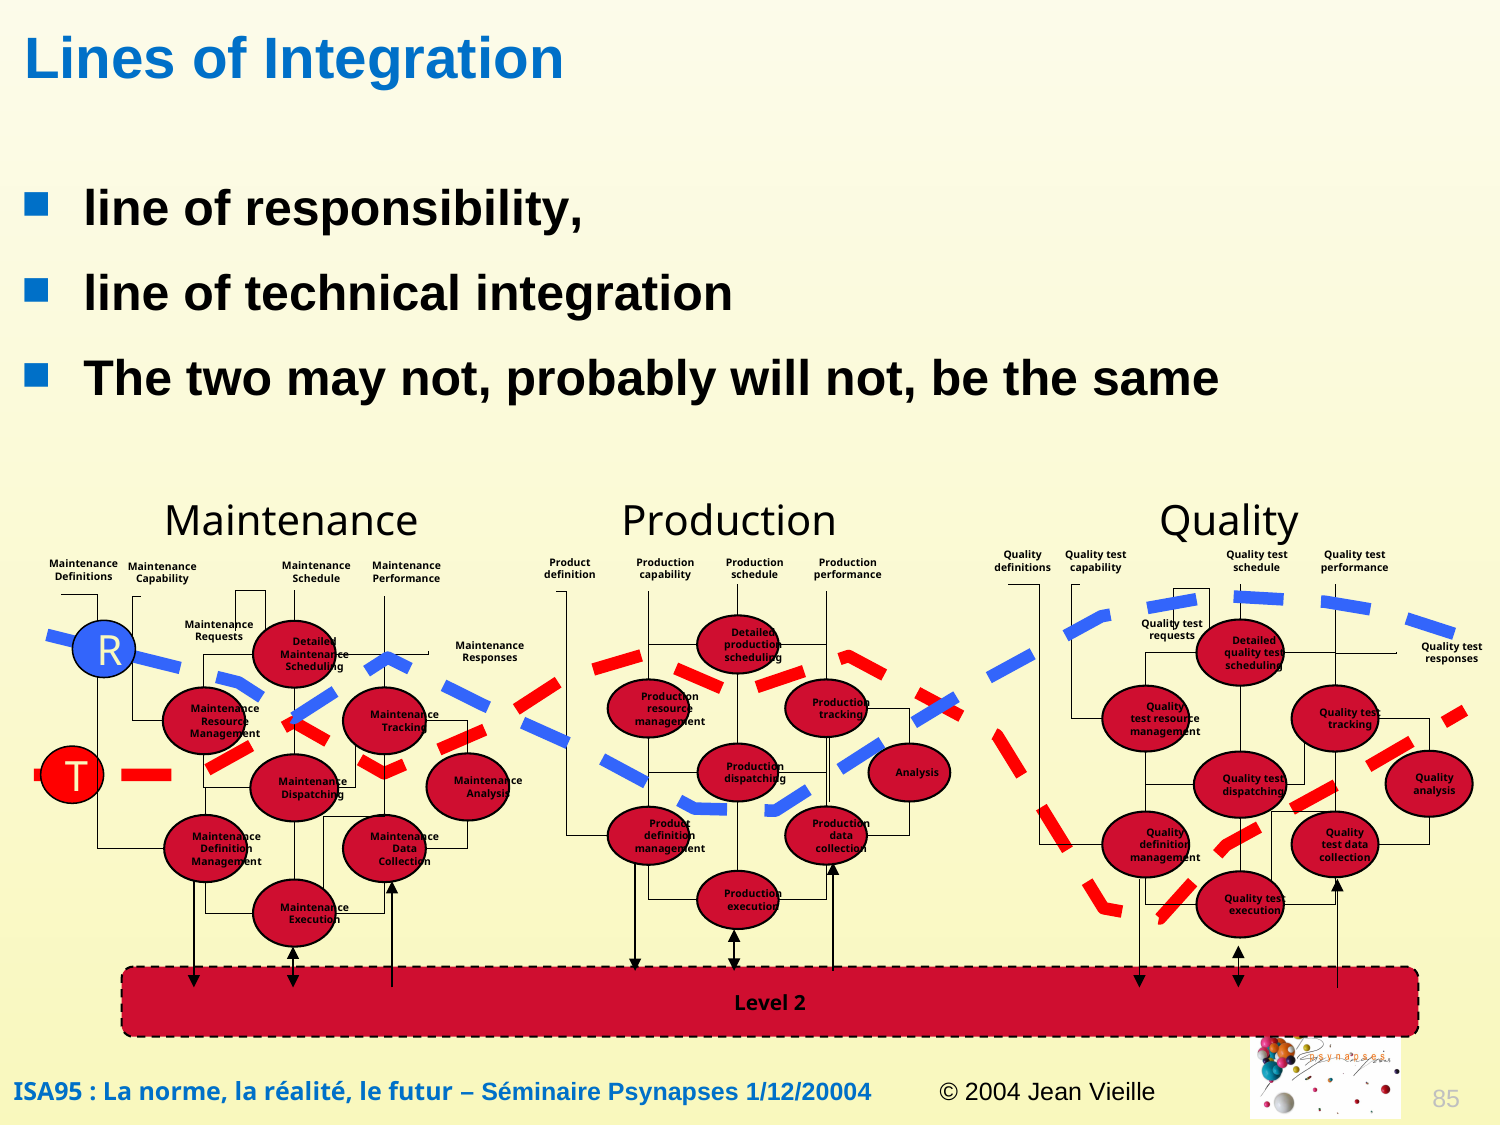

# Lines of Integration
line of responsibility,
line of technical integration
The two may not, probably will not, be the same
Maintenance
Production
Quality
Quality
definitions
Quality test
capability
Quality test
schedule
Quality test
performance
Product
definition
Production
capability
Production
schedule
Production
performance
Maintenance
Definitions
Maintenance
Schedule
Maintenance
Performance
Maintenance
Capability
Quality test
requests
Maintenance
Requests
Detailed
production
scheduling
Detailed
quality test
scheduling
Detailed
Maintenance
Scheduling
Maintenance
Responses
Quality test
responses
Production
resource
management
Production
tracking
Quality test
tracking
Quality
test resource
management
Maintenance
Resource
Management
Maintenance
Tracking
Production
dispatching
Analysis
Quality test
dispatching
Maintenance
Analysis
Maintenance
Dispatching
Production
data
collection
Product
definition
management
Quality
definition
management
Quality
test data
collection
Maintenance
Definition
Management
Maintenance
Data
Collection
Production
execution
Quality test
execution
Maintenance
Execution
Level 2
R
T
Quality
analysis